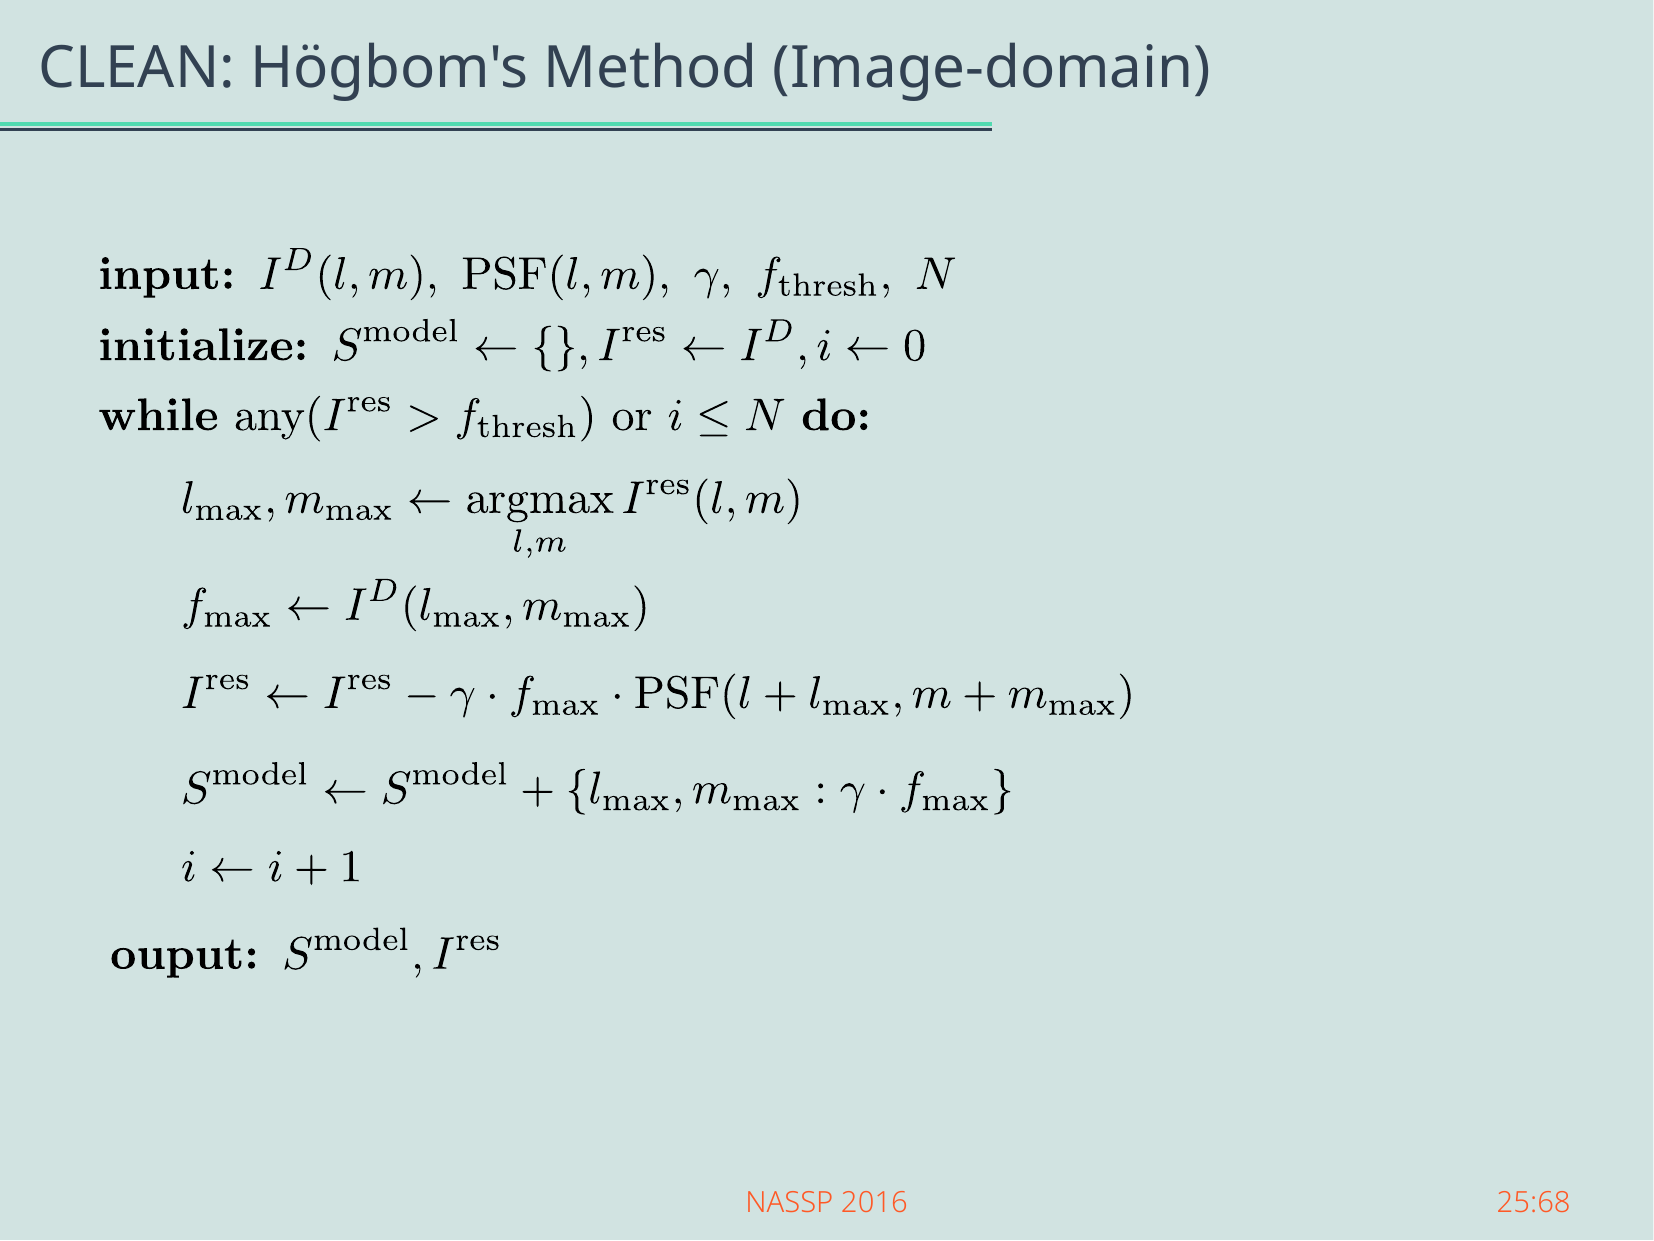

CLEAN: Högbom's Method (Image-domain)
NASSP 2016
25